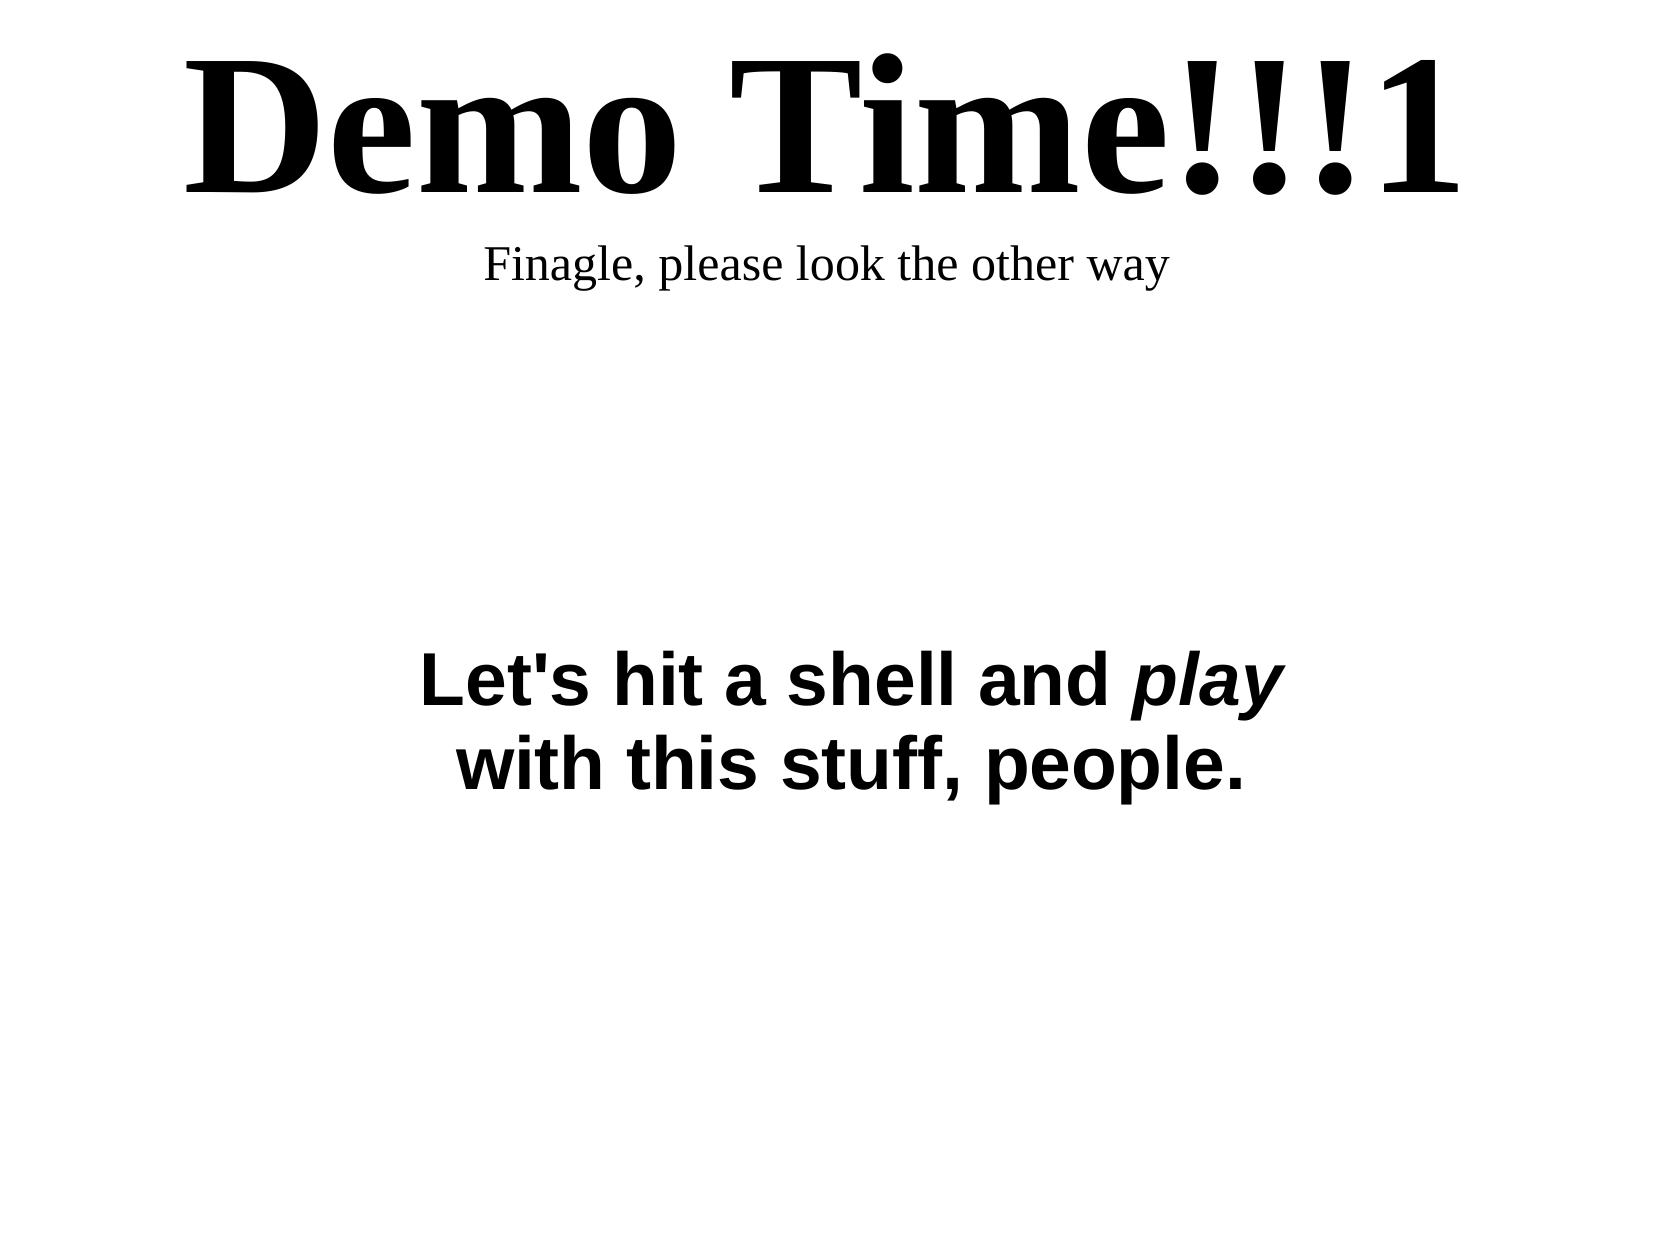

# Demo Time!!!1 Finagle, please look the other way
| Let's hit a shell and play with this stuff, people. |
| --- |